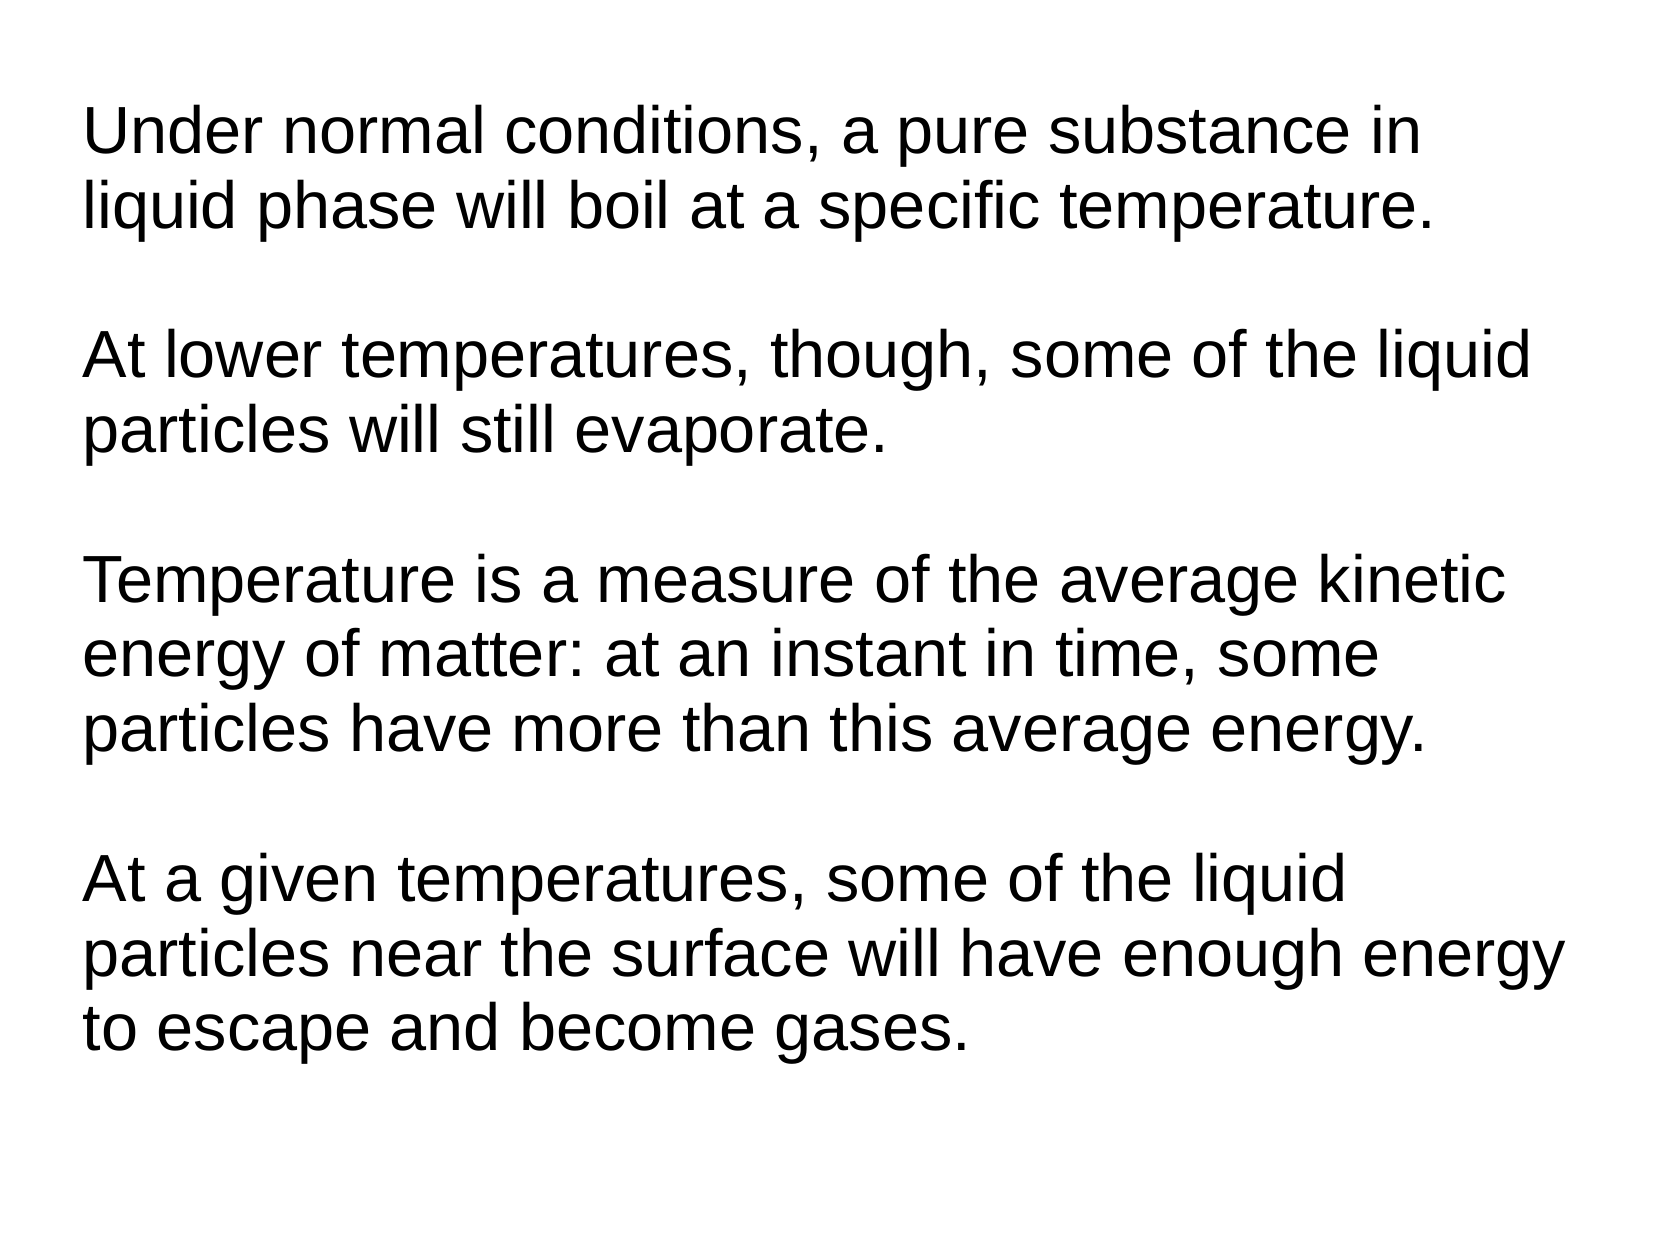

# Under normal conditions, a pure substance in liquid phase will boil at a specific temperature.
At lower temperatures, though, some of the liquid particles will still evaporate.
Temperature is a measure of the average kinetic energy of matter: at an instant in time, some particles have more than this average energy.
At a given temperatures, some of the liquid particles near the surface will have enough energy to escape and become gases.